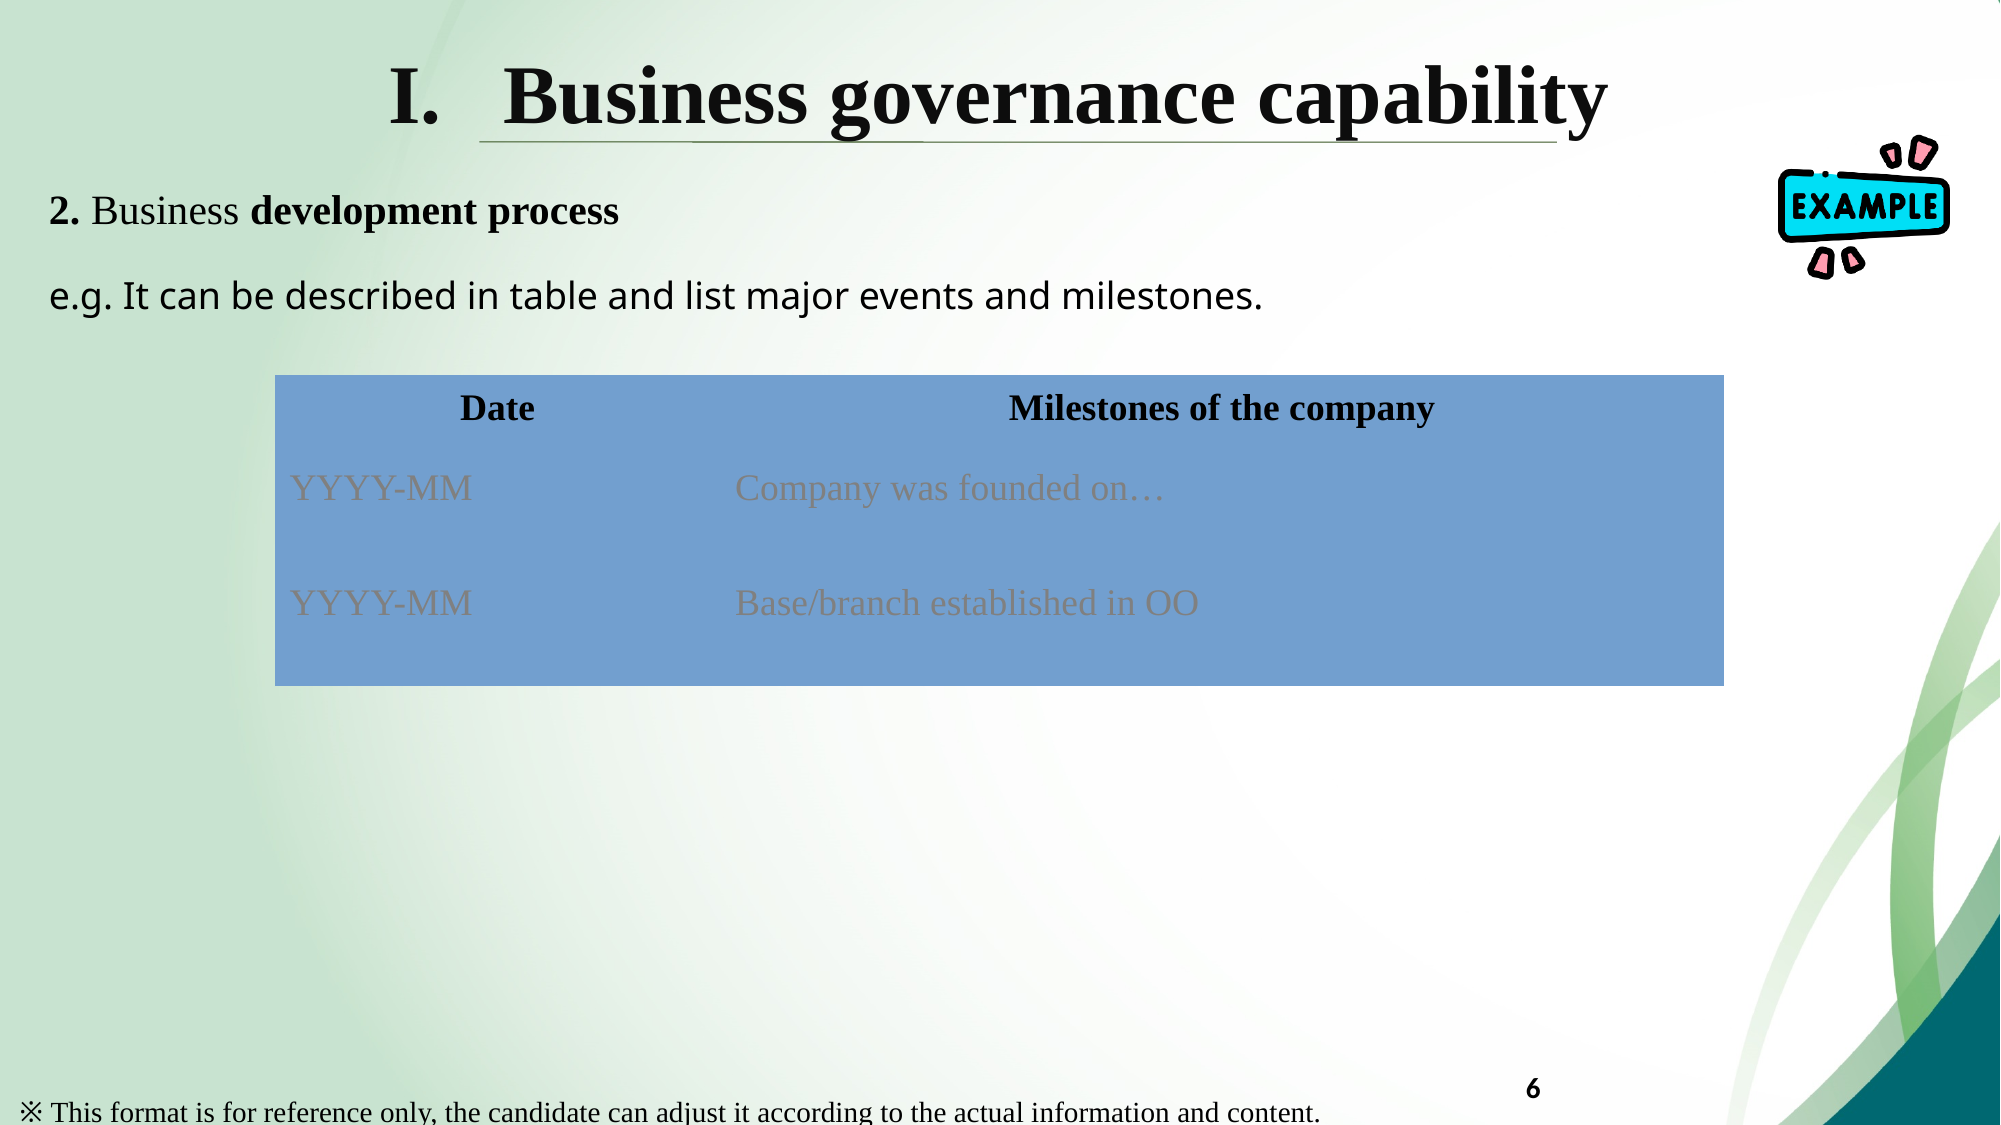

# I. Business governance capability
2. Business development process
e.g. It can be described in table and list major events and milestones.
| Date | Milestones of the company |
| --- | --- |
| YYYY-MM | Company was founded on… |
| YYYY-MM | Base/branch established in OO |
6
※ This format is for reference only, the candidate can adjust it according to the actual information and content.